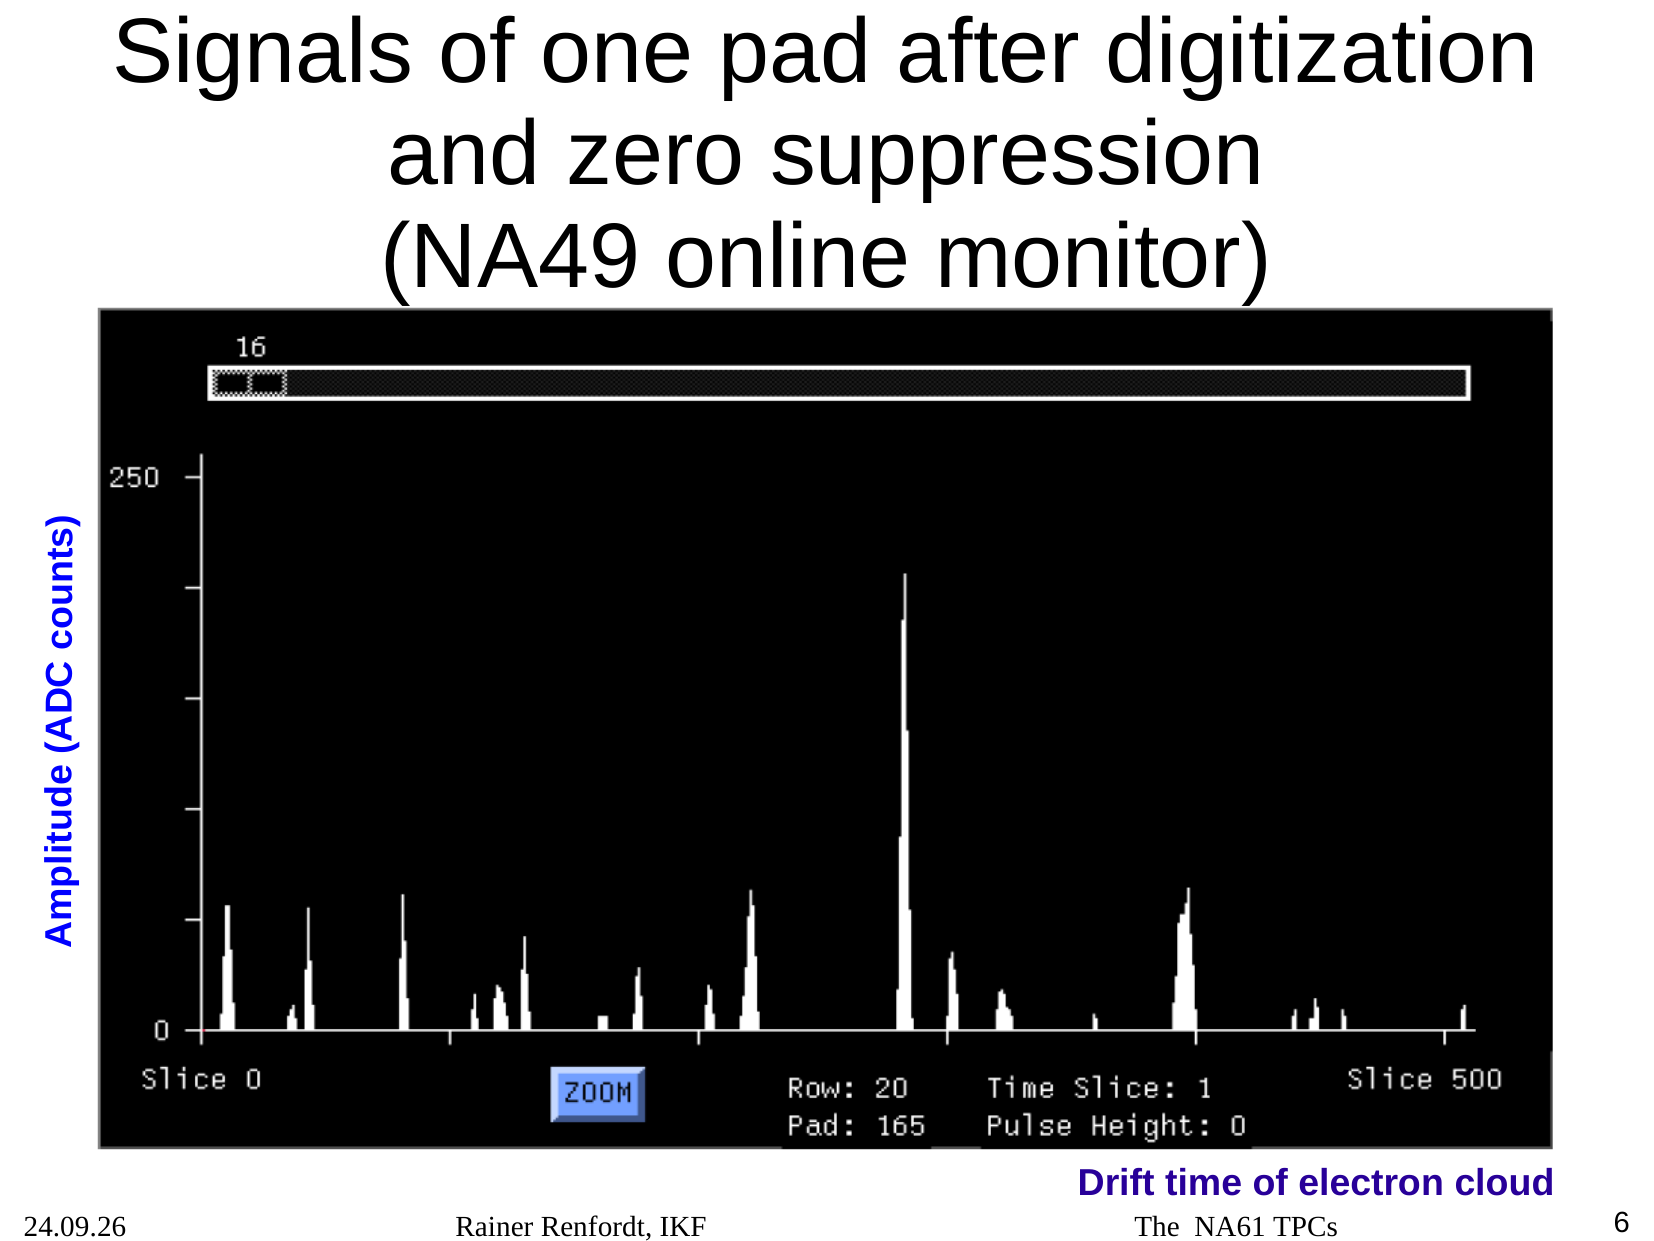

# Signals of one pad after digitization and zero suppression (NA49 online monitor)
Amplitude (ADC counts)
Drift time of electron cloud